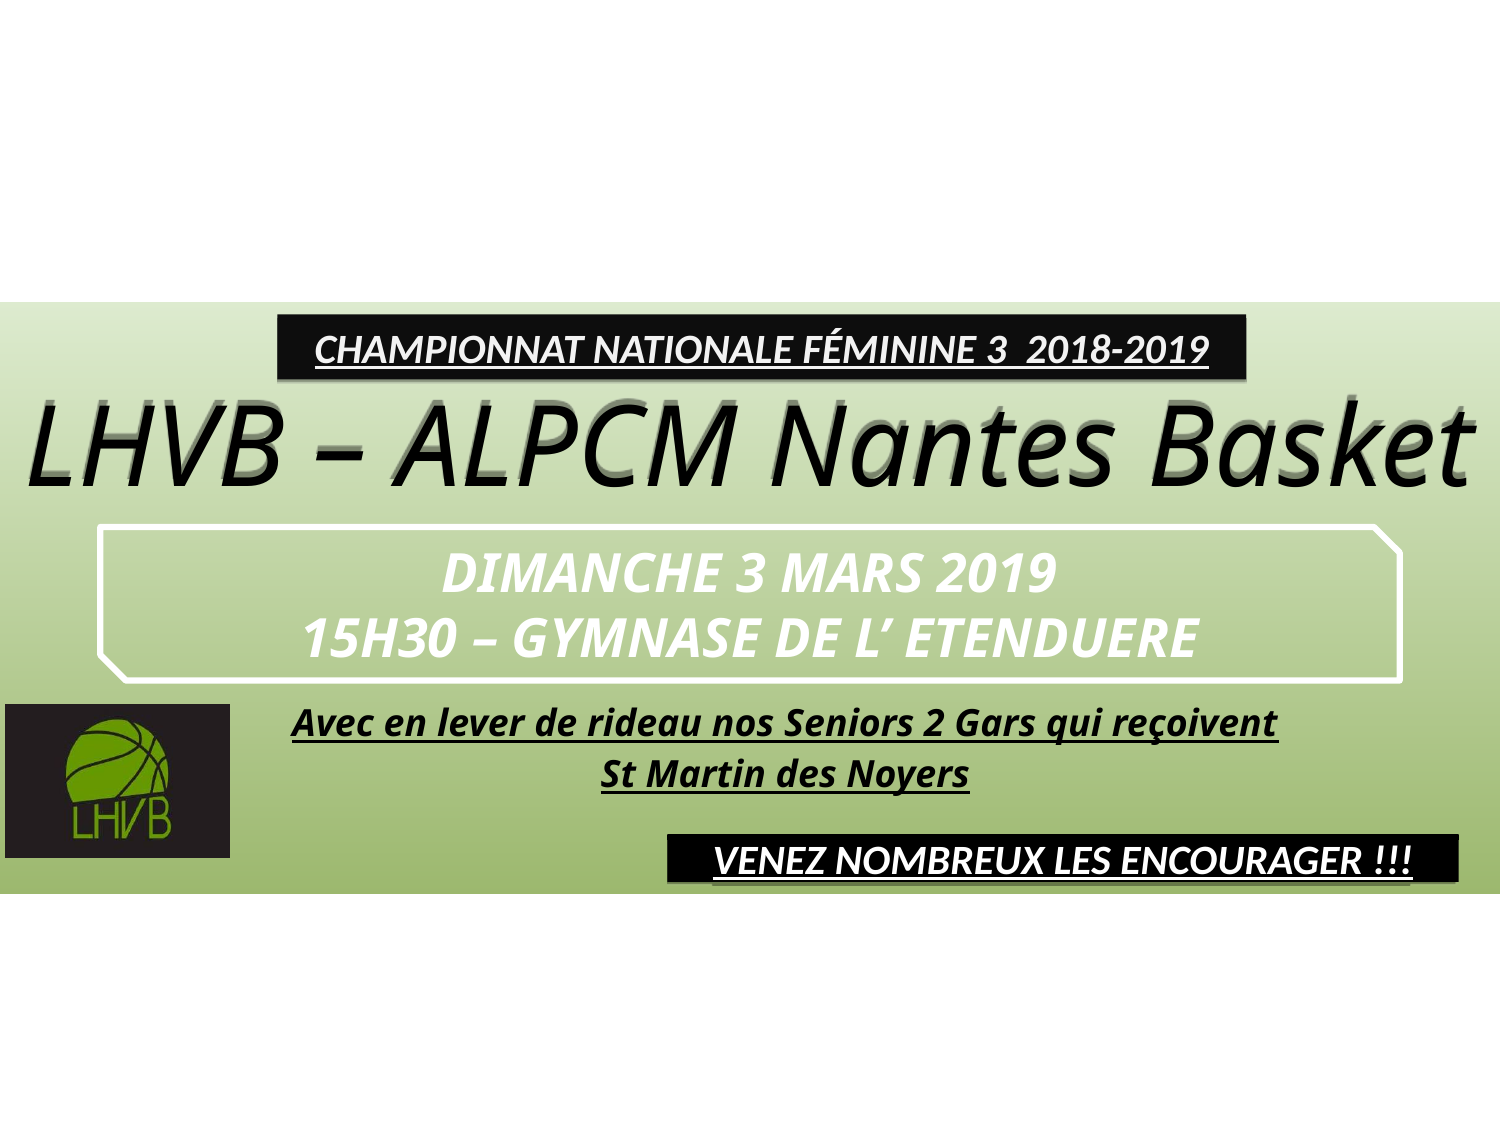

CHAMPIONNAT NATIONALE FÉMININE 3 2018-2019
LHVB – ALPCM Nantes Basket
DIMANCHE 3 MARS 2019
15H30 – GYMNASE DE L’ ETENDUERE
Avec en lever de rideau nos Seniors 2 Gars qui reçoivent St Martin des Noyers
VENEZ NOMBREUX LES ENCOURAGER !!!